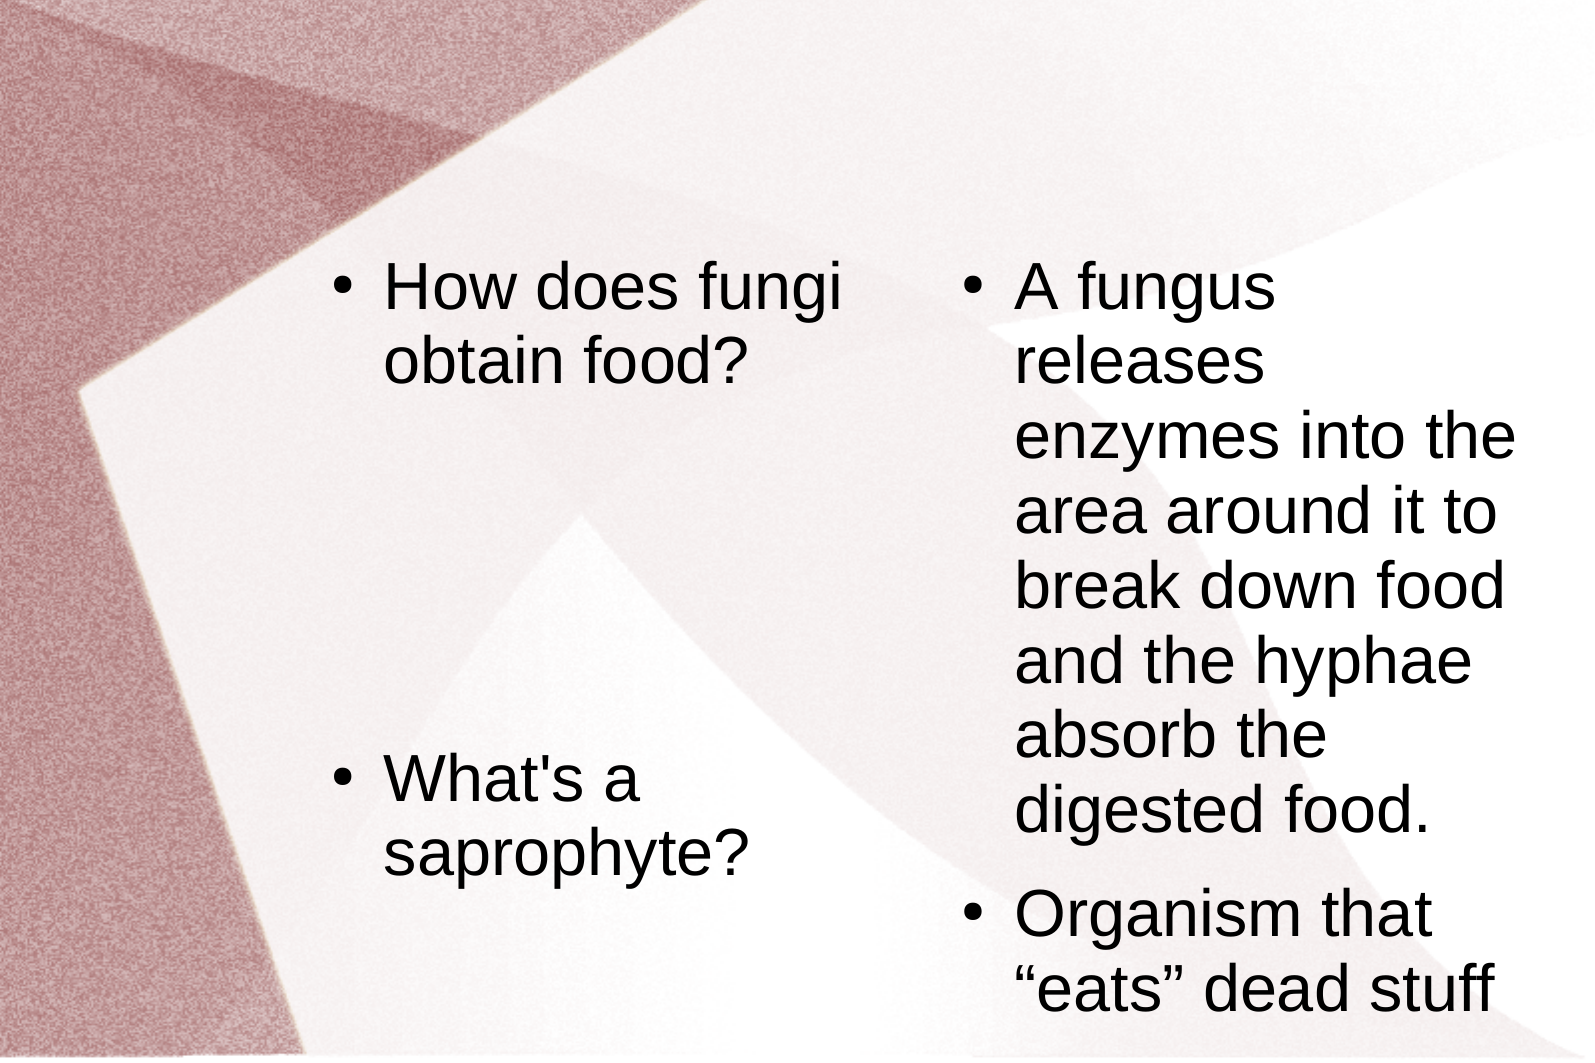

#
How does fungi obtain food?
What's a saprophyte?
A fungus releases enzymes into the area around it to break down food and the hyphae absorb the digested food.
Organism that “eats” dead stuff